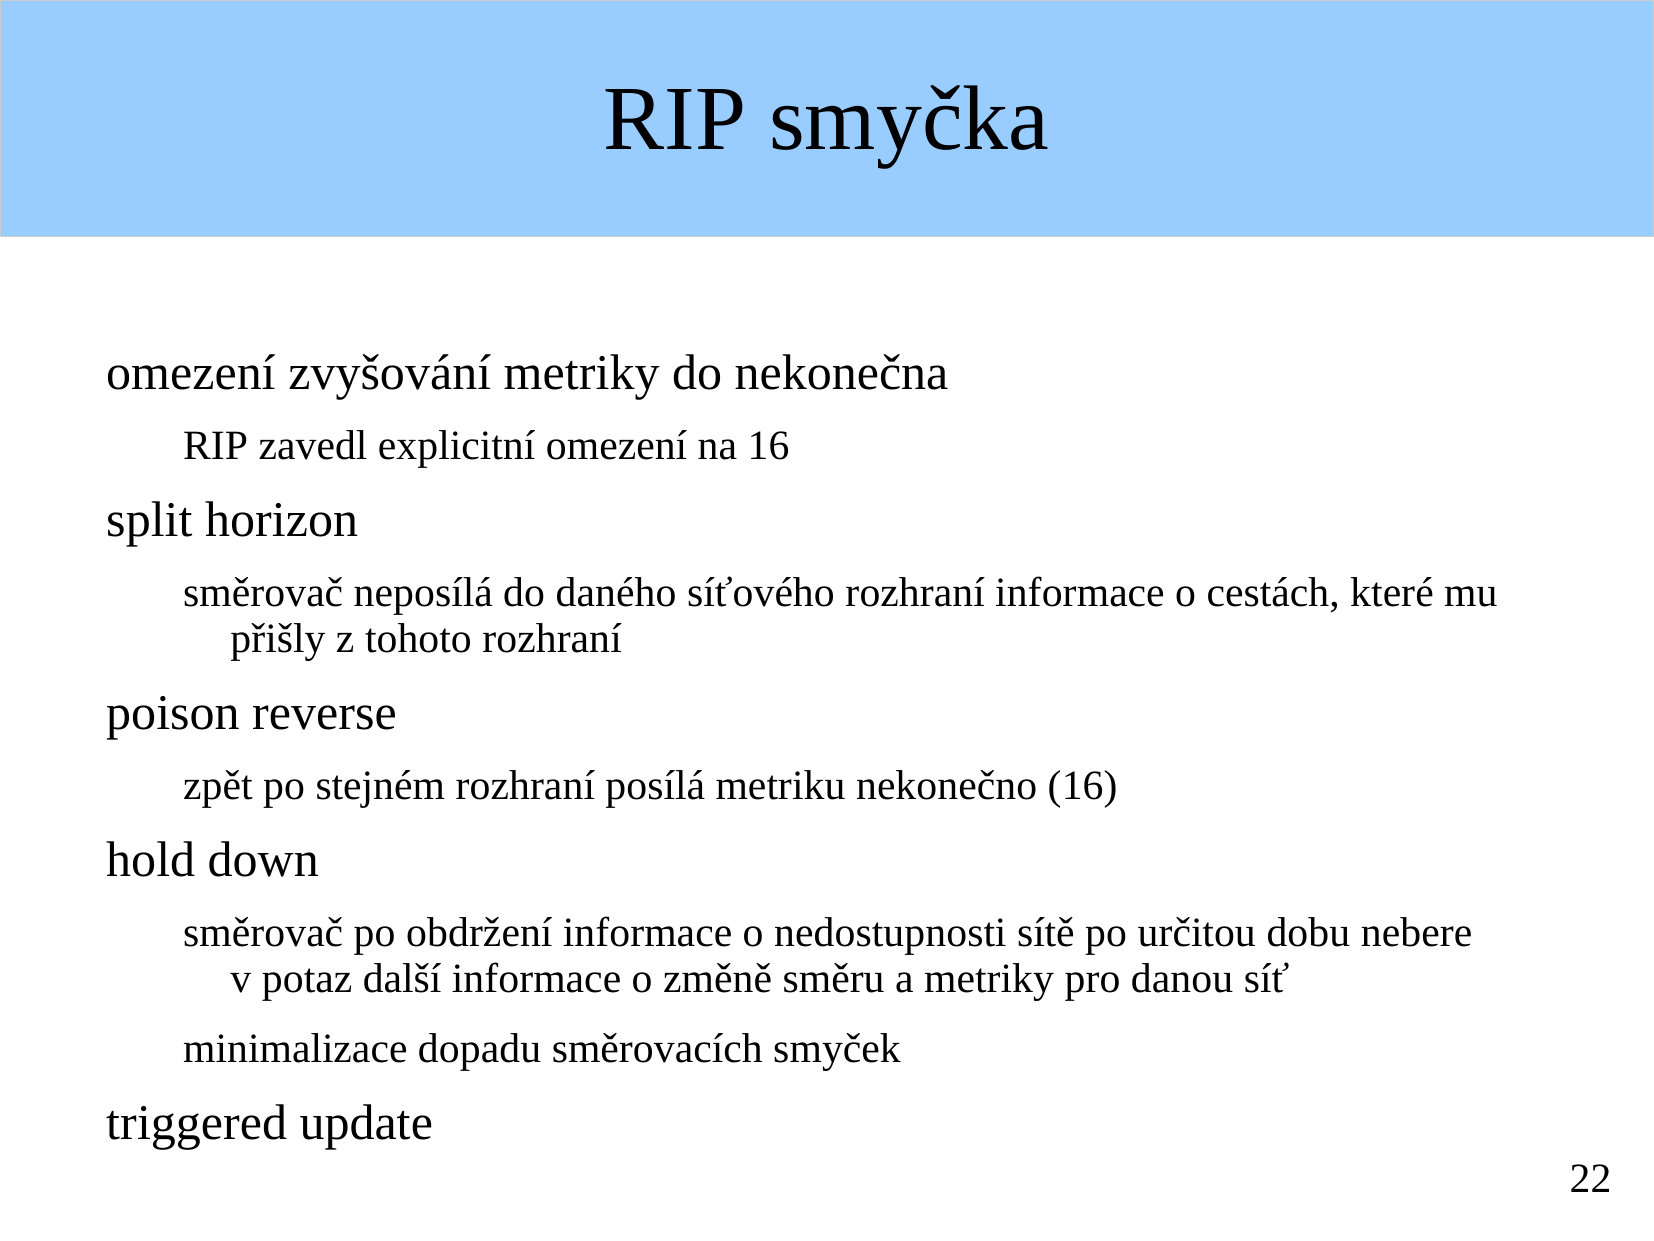

# RIP smyčka
omezení zvyšování metriky do nekonečna
RIP zavedl explicitní omezení na 16
split horizon
směrovač neposílá do daného síťového rozhraní informace o cestách, které mu přišly z tohoto rozhraní
poison reverse
zpět po stejném rozhraní posílá metriku nekonečno (16)
hold down
směrovač po obdržení informace o nedostupnosti sítě po určitou dobu nebere v potaz další informace o změně směru a metriky pro danou síť
minimalizace dopadu směrovacích smyček
triggered update